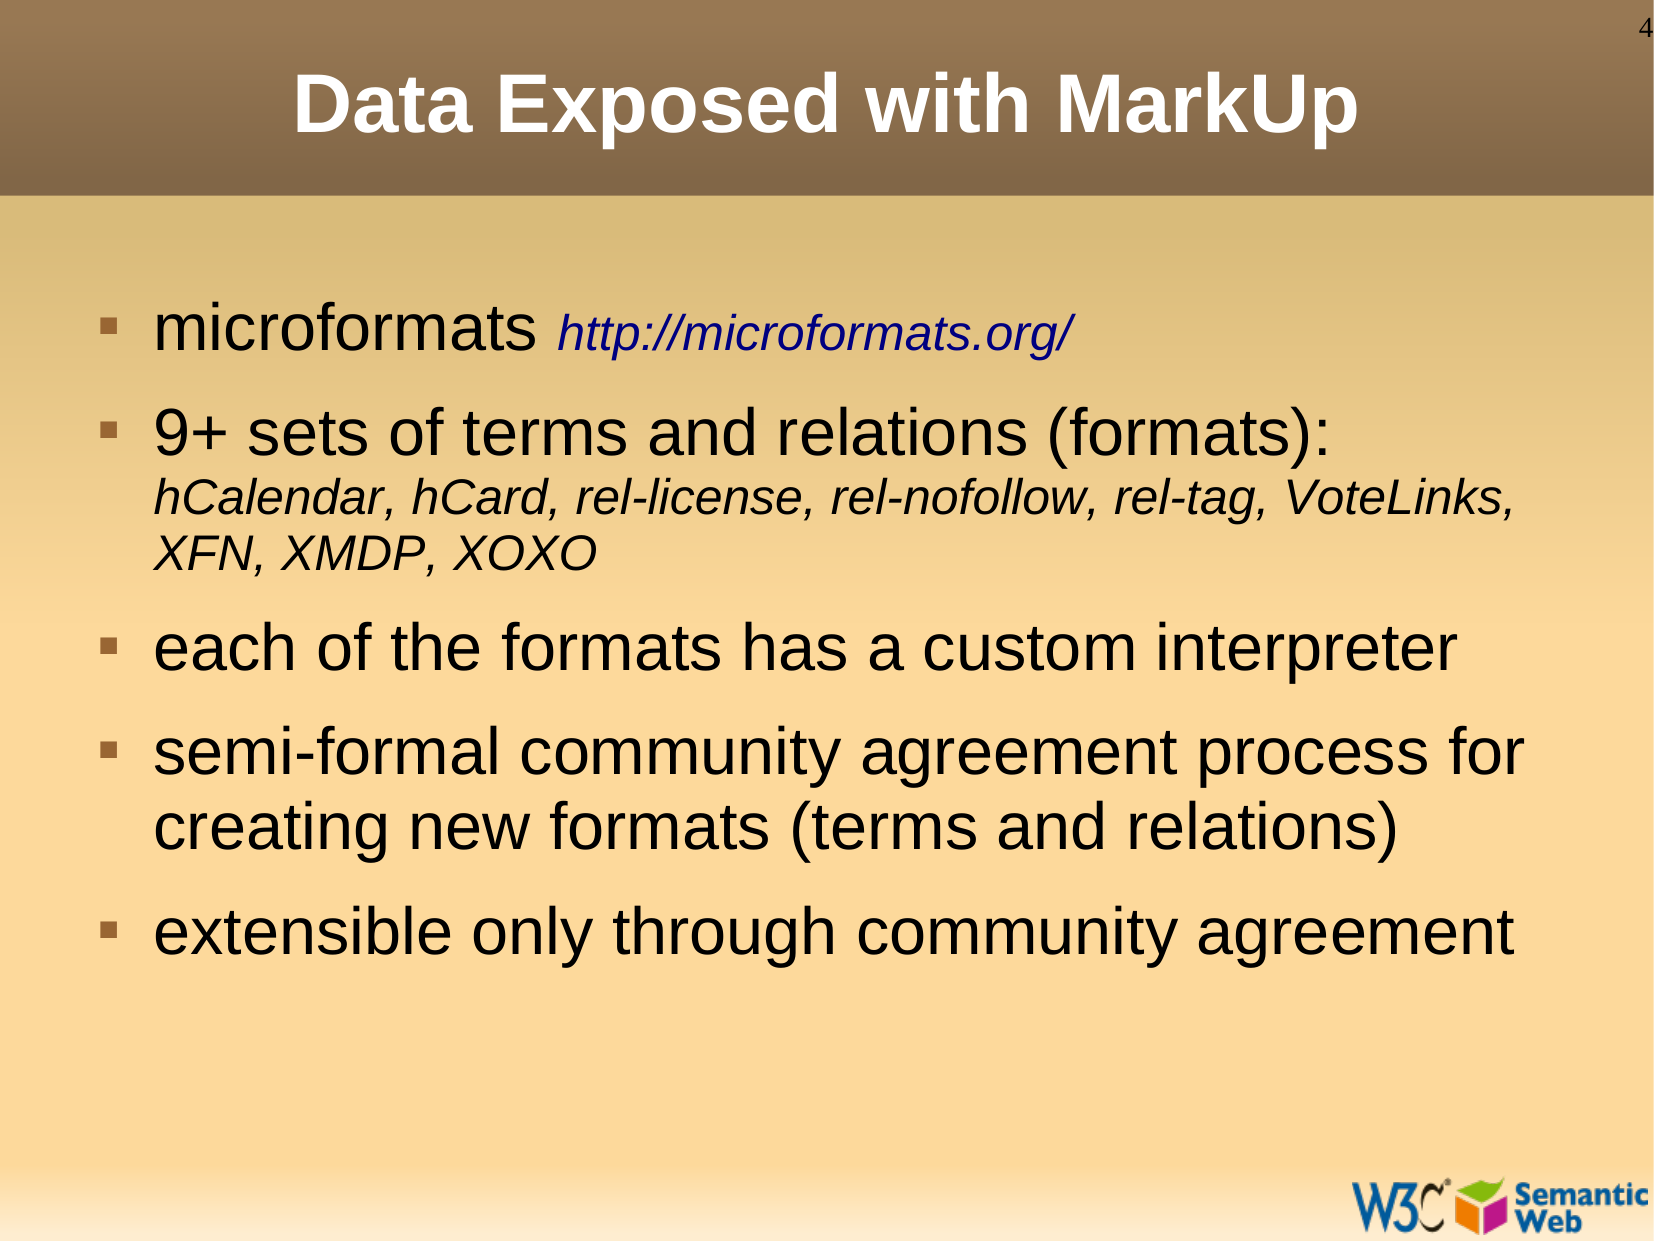

# Data Exposed with MarkUp
4
microformats http://microformats.org/
9+ sets of terms and relations (formats):
hCalendar, hCard, rel-license, rel-nofollow, rel-tag, VoteLinks, XFN, XMDP, XOXO
each of the formats has a custom interpreter
semi-formal community agreement process for creating new formats (terms and relations)
extensible only through community agreement